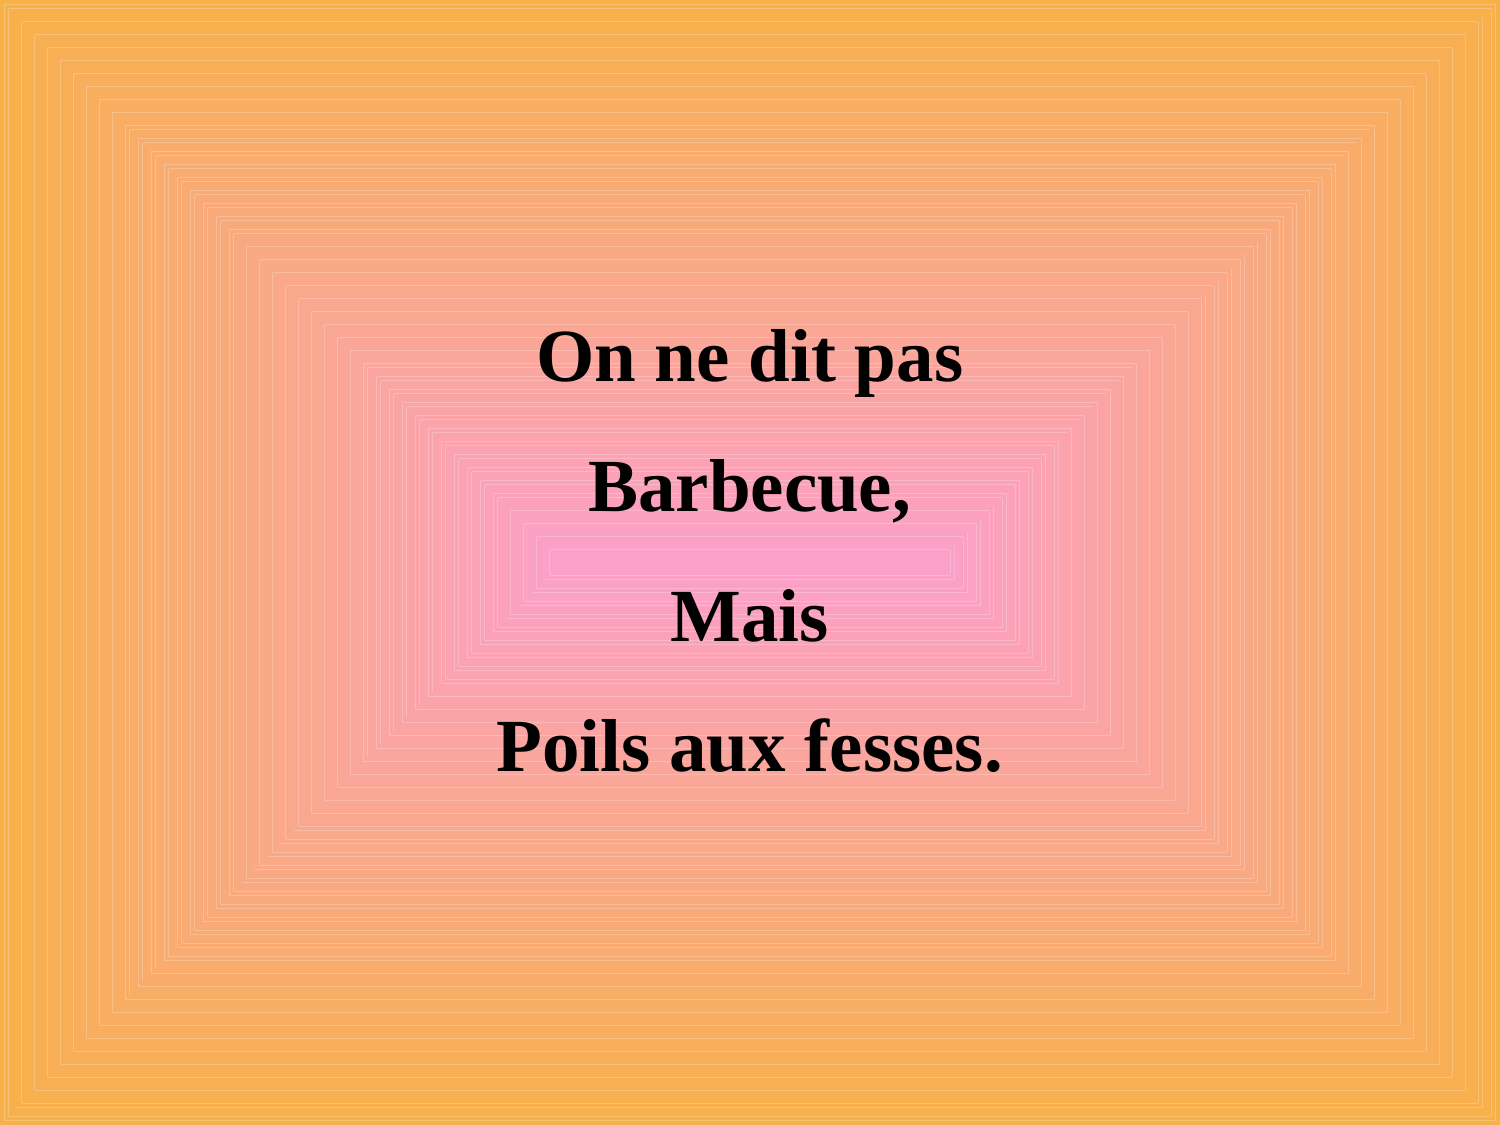

On ne dit pas
Barbecue,
Mais
Poils aux fesses.